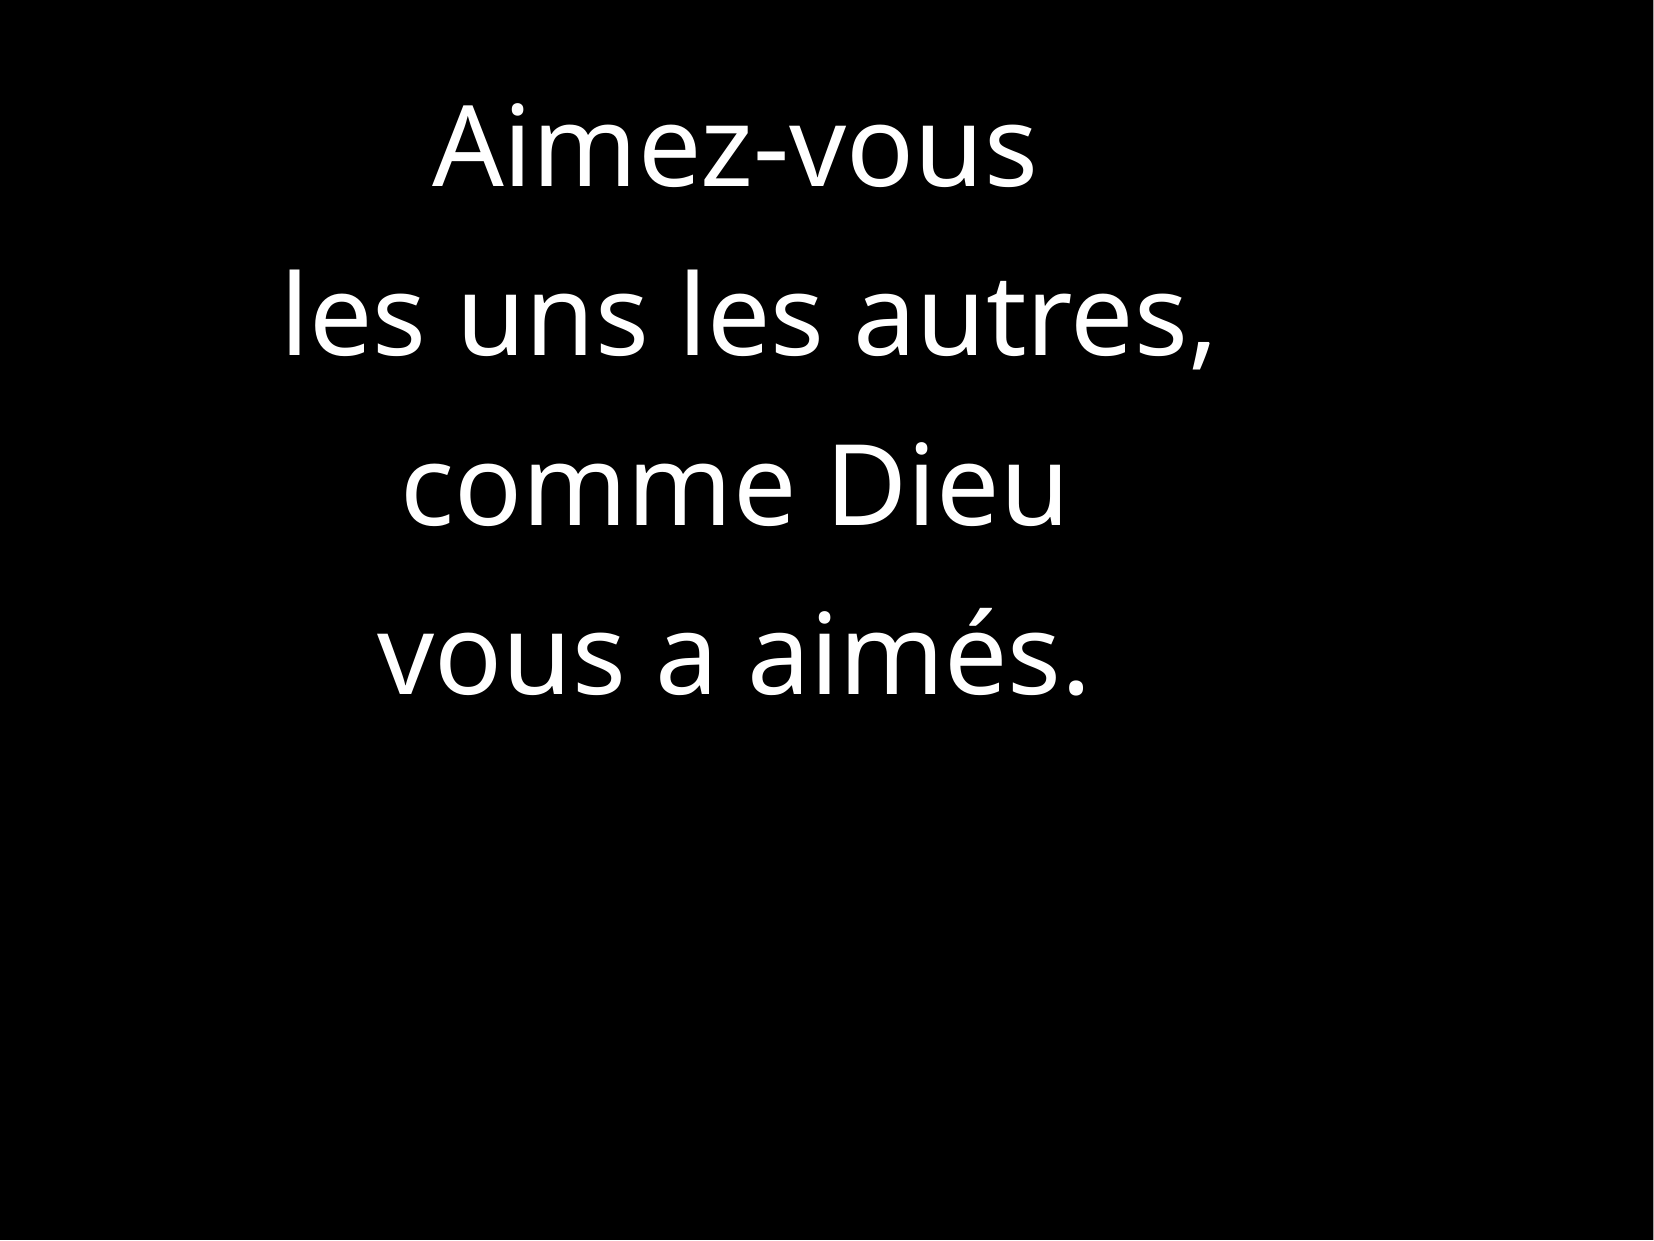

Aimez-vous
les uns les autres,
comme Dieu
vous a aimés.